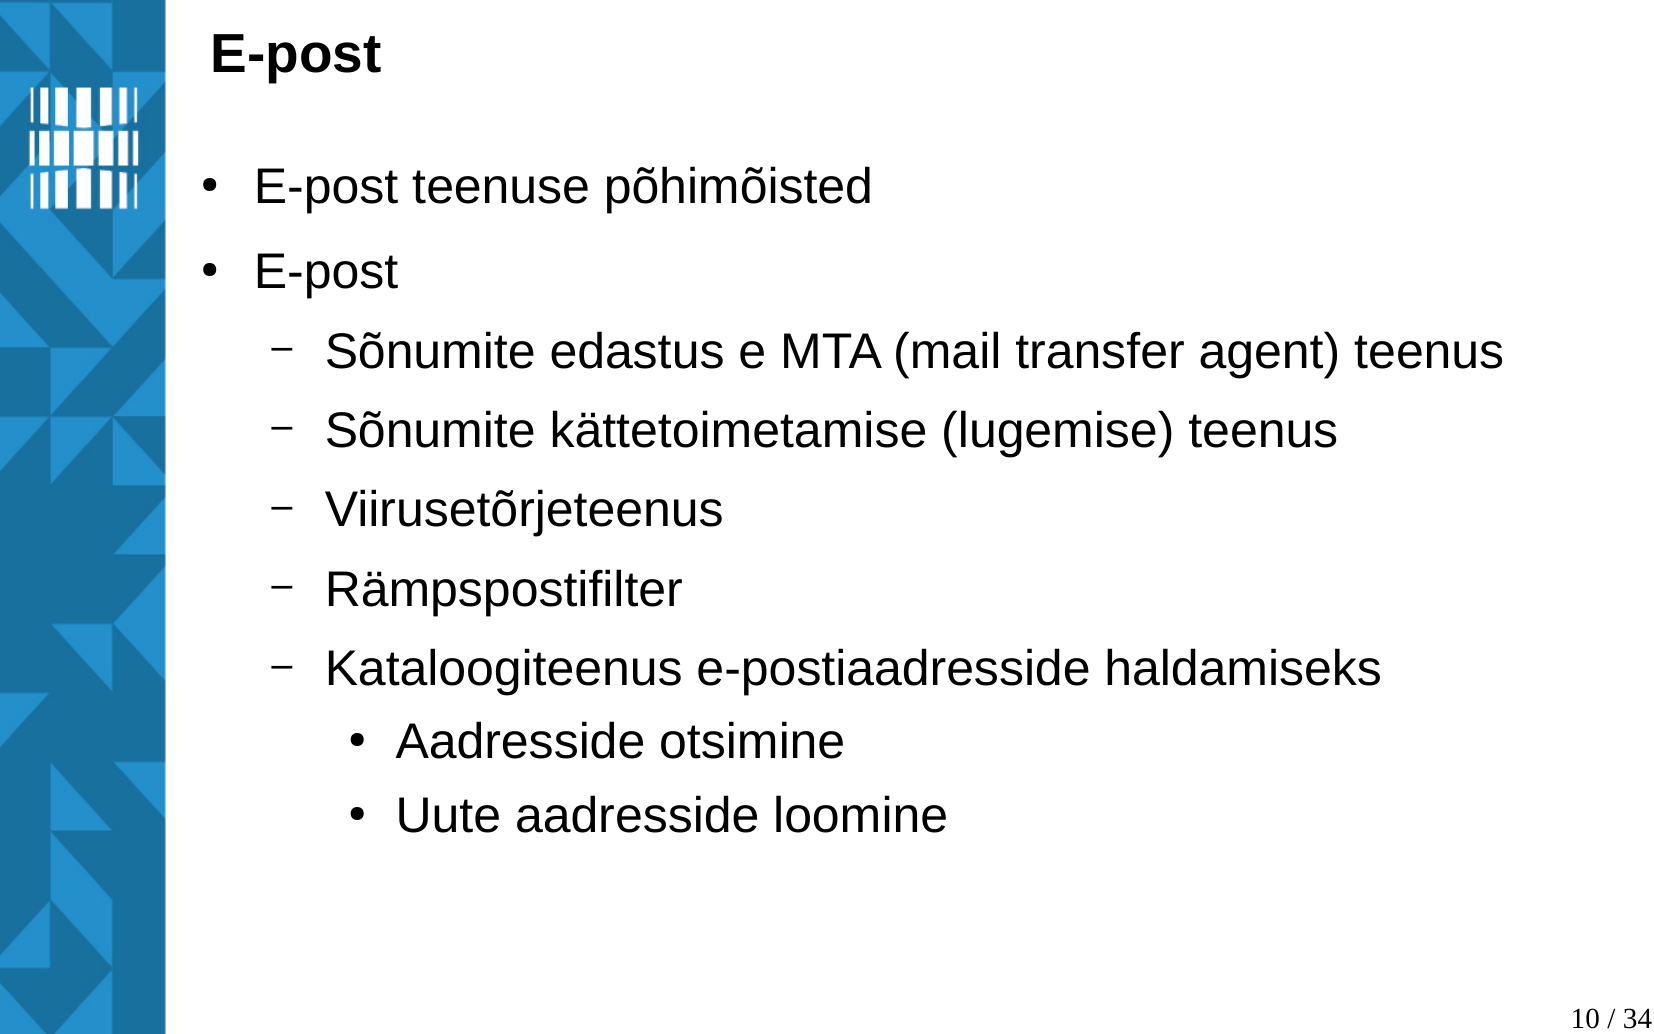

# E-post
E-post teenuse põhimõisted
E-post
Sõnumite edastus e MTA (mail transfer agent) teenus
Sõnumite kättetoimetamise (lugemise) teenus
Viirusetõrjeteenus
Rämpspostifilter
Kataloogiteenus e-postiaadresside haldamiseks
Aadresside otsimine
Uute aadresside loomine
10